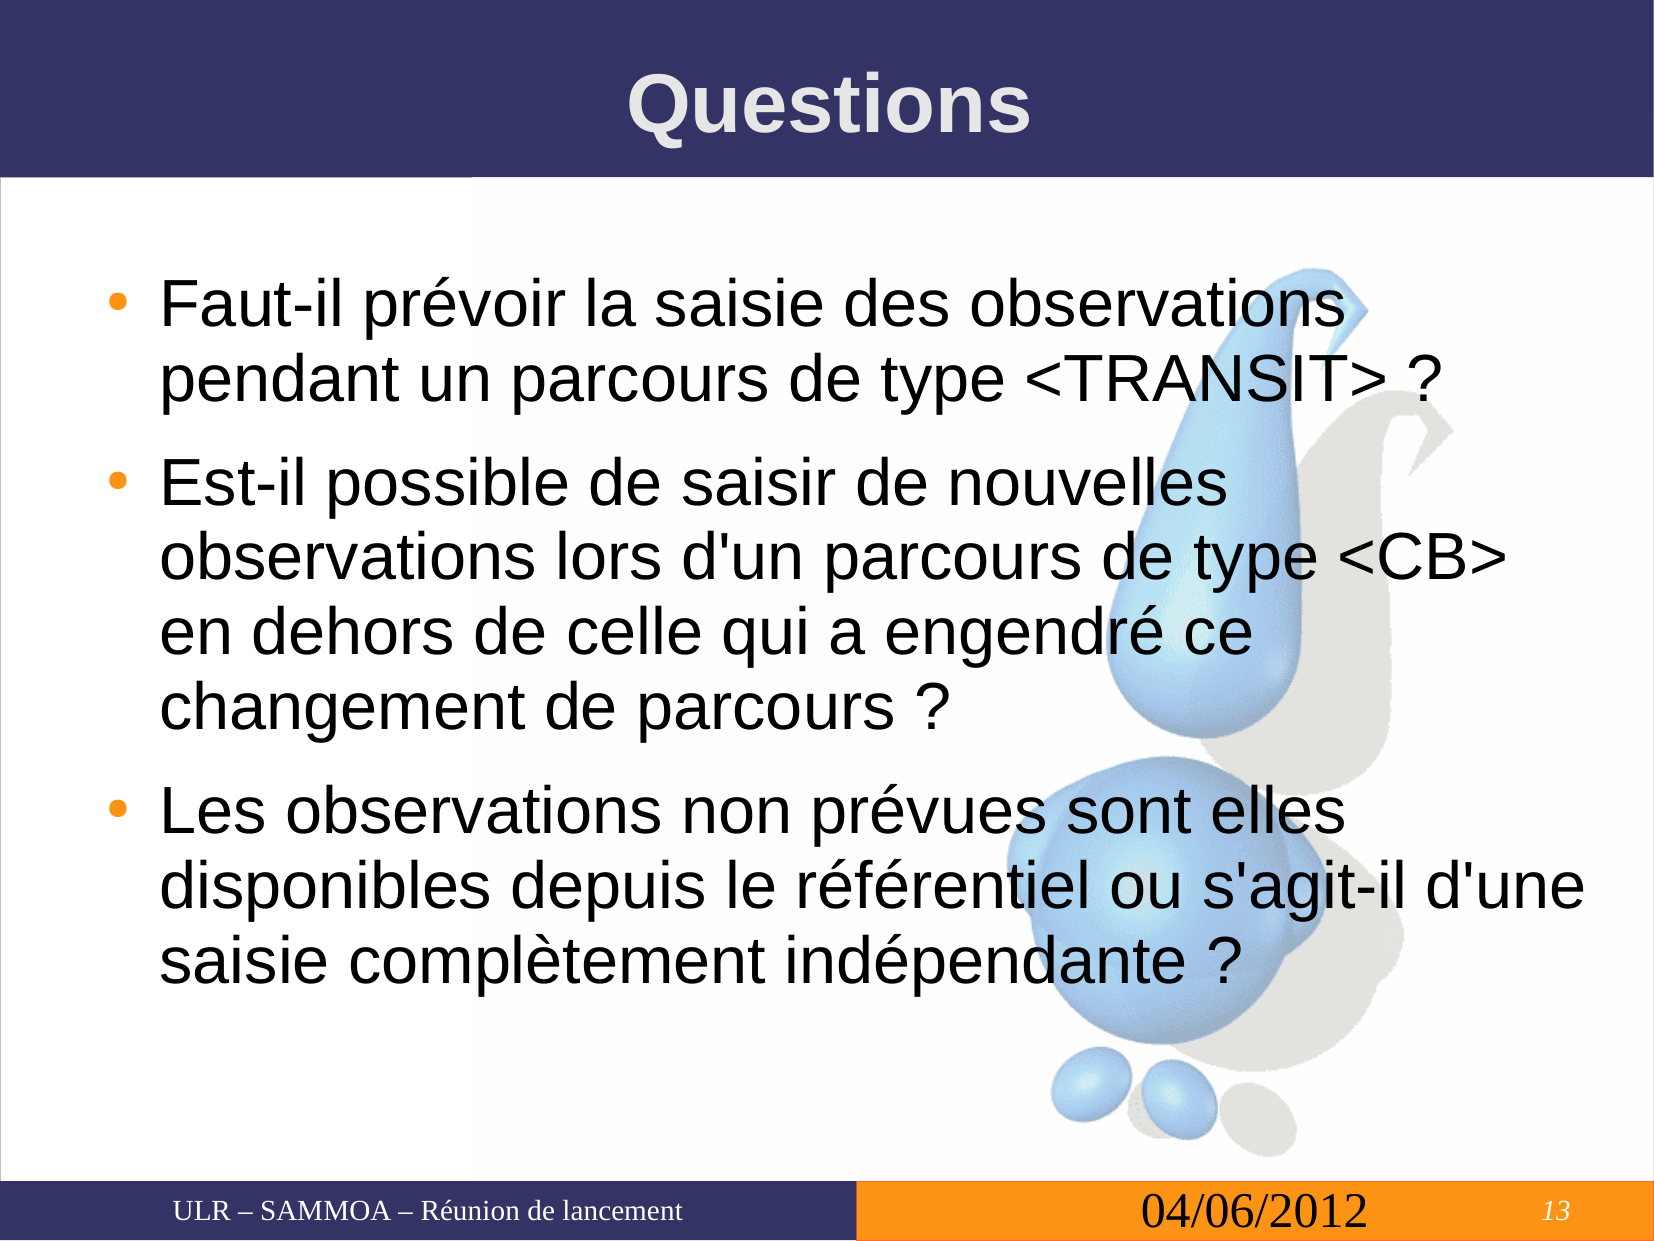

# Questions
Faut-il prévoir la saisie des observations pendant un parcours de type <TRANSIT> ?
Est-il possible de saisir de nouvelles observations lors d'un parcours de type <CB> en dehors de celle qui a engendré ce changement de parcours ?
Les observations non prévues sont elles disponibles depuis le référentiel ou s'agit-il d'une saisie complètement indépendante ?
13